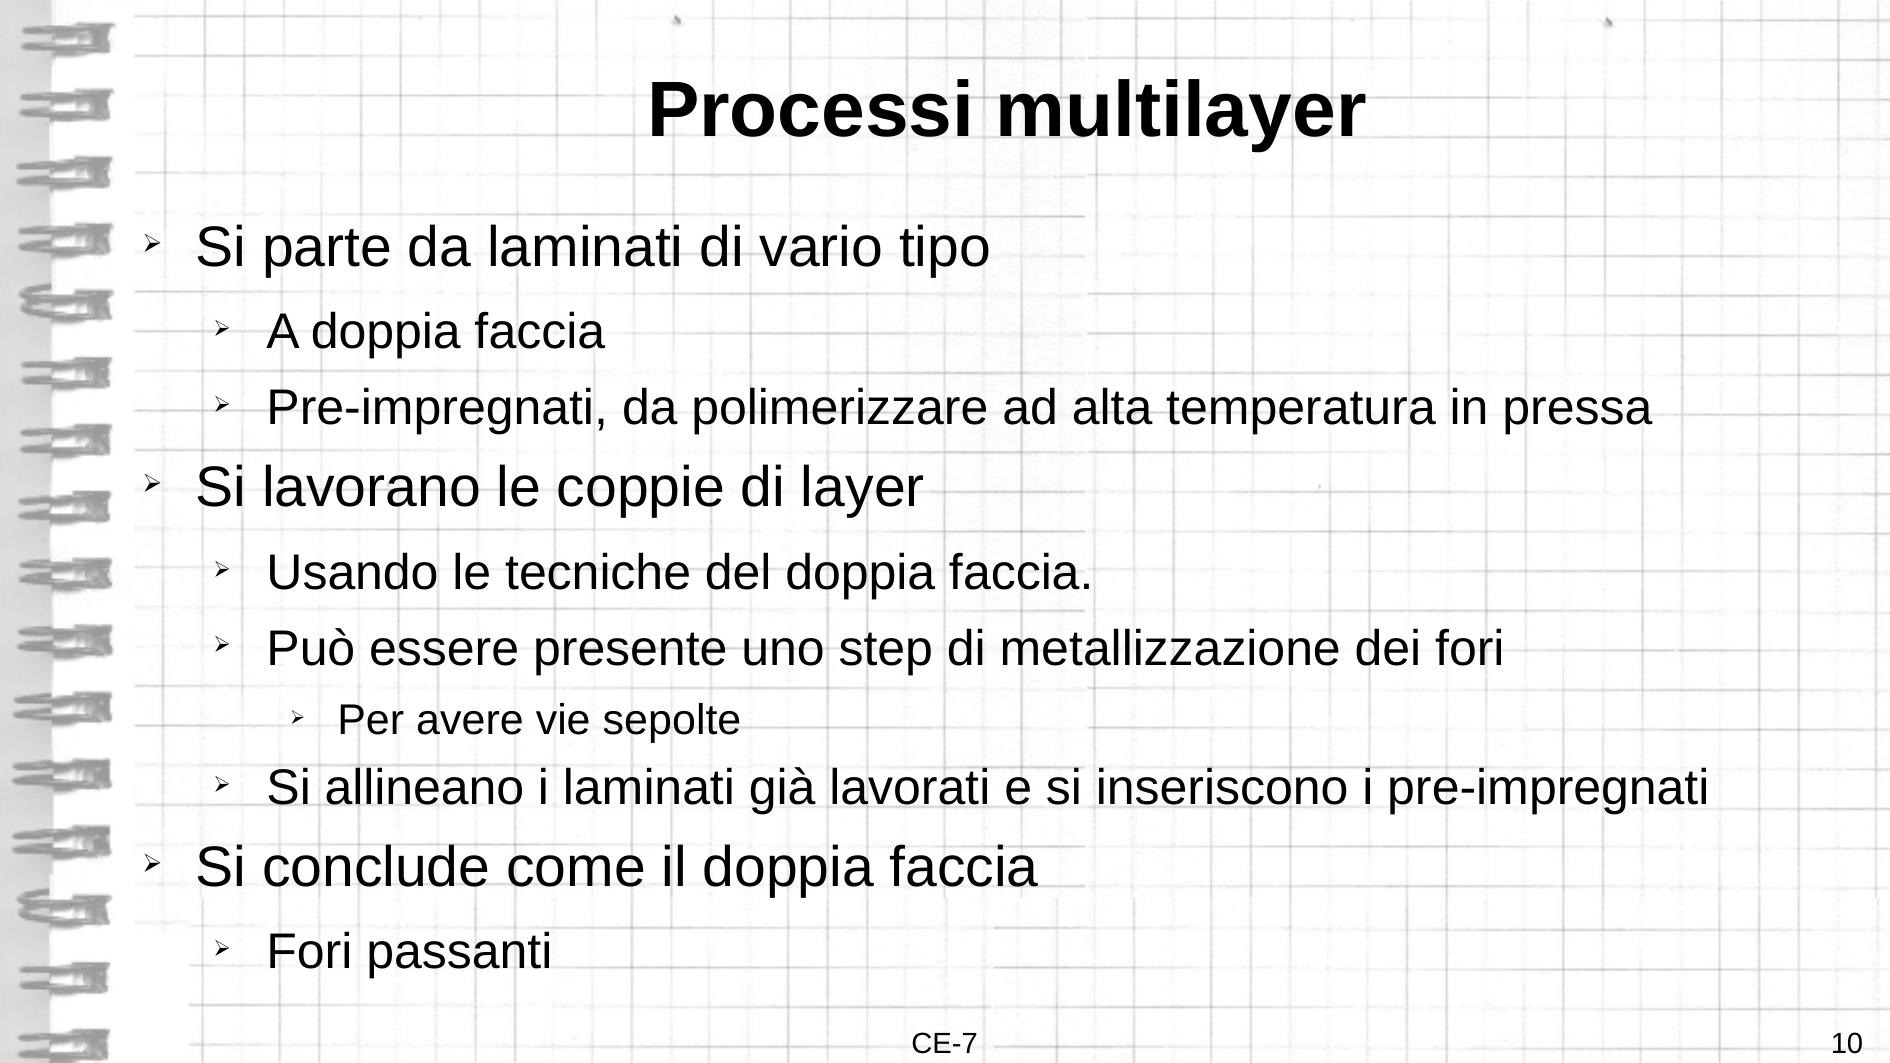

# Processi multilayer
Si parte da laminati di vario tipo
A doppia faccia
Pre-impregnati, da polimerizzare ad alta temperatura in pressa
Si lavorano le coppie di layer
Usando le tecniche del doppia faccia.
Può essere presente uno step di metallizzazione dei fori
Per avere vie sepolte
Si allineano i laminati già lavorati e si inseriscono i pre-impregnati
Si conclude come il doppia faccia
Fori passanti
CE-7
10